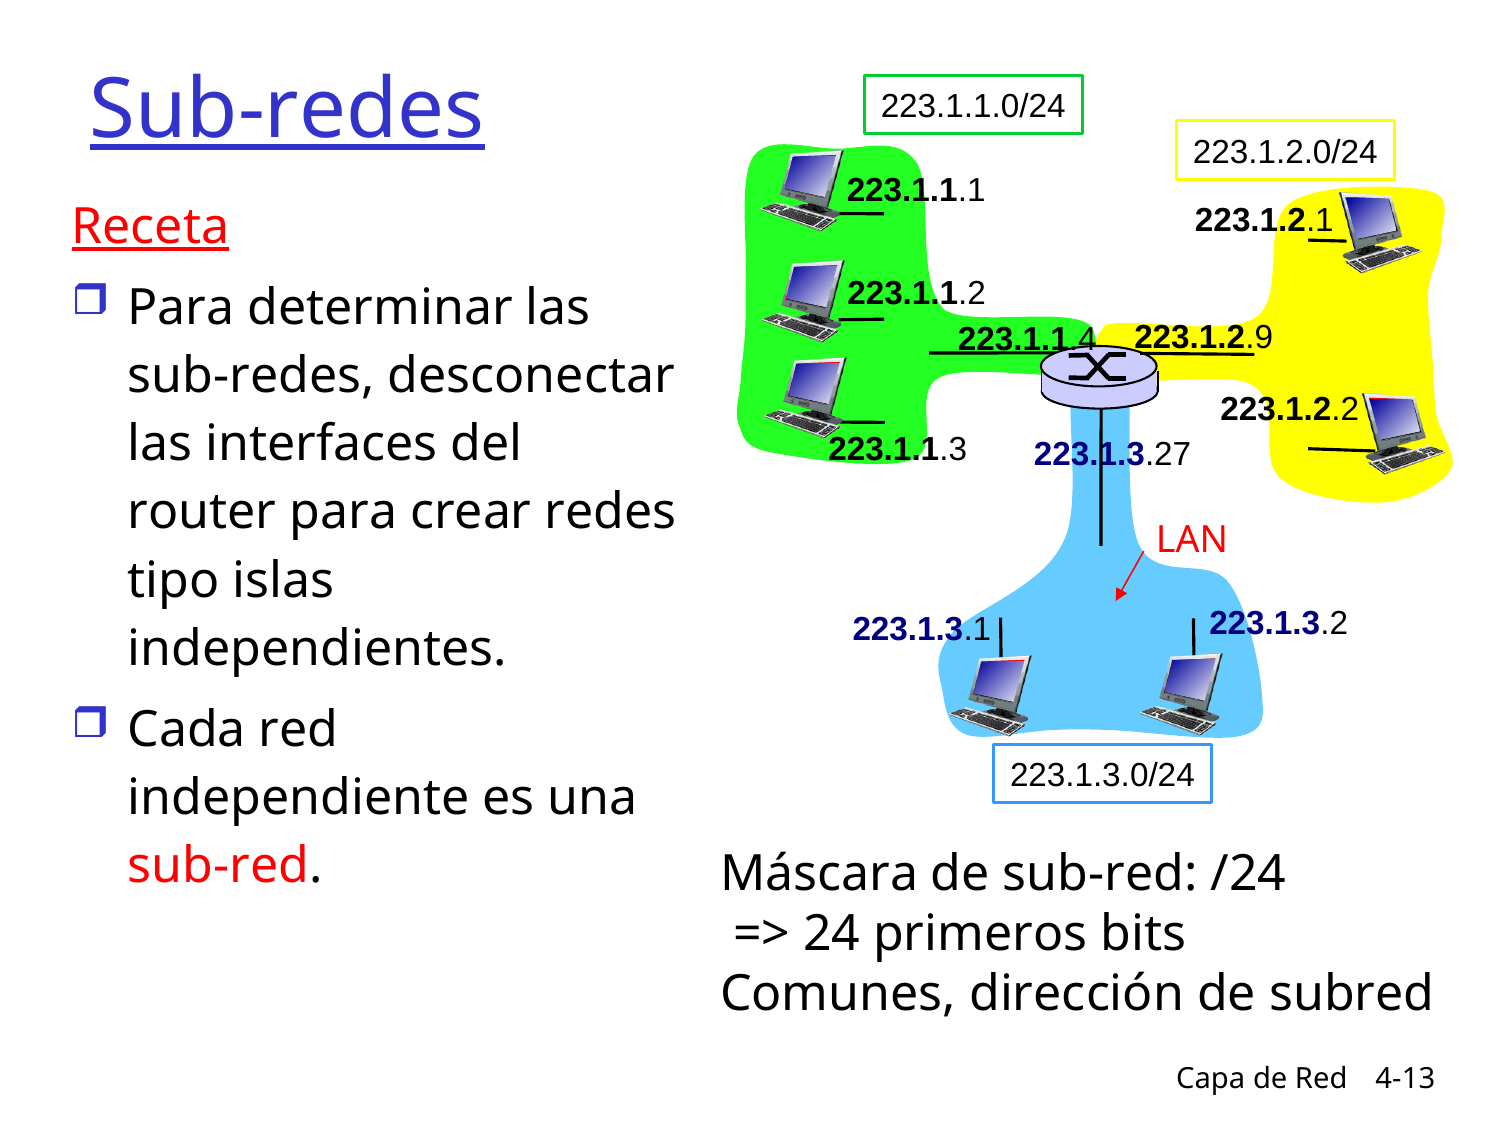

# Sub-redes
223.1.1.0/24
223.1.2.0/24
223.1.1.1
Receta
Para determinar las sub-redes, desconectar las interfaces del router para crear redes tipo islas independientes.
Cada red independiente es una sub-red.
223.1.2.1
223.1.1.2
223.1.2.9
223.1.1.4
223.1.2.2
223.1.1.3
223.1.3.27
LAN
223.1.3.2
223.1.3.1
223.1.3.0/24
Máscara de sub-red: /24
 => 24 primeros bits
Comunes, dirección de subred
13